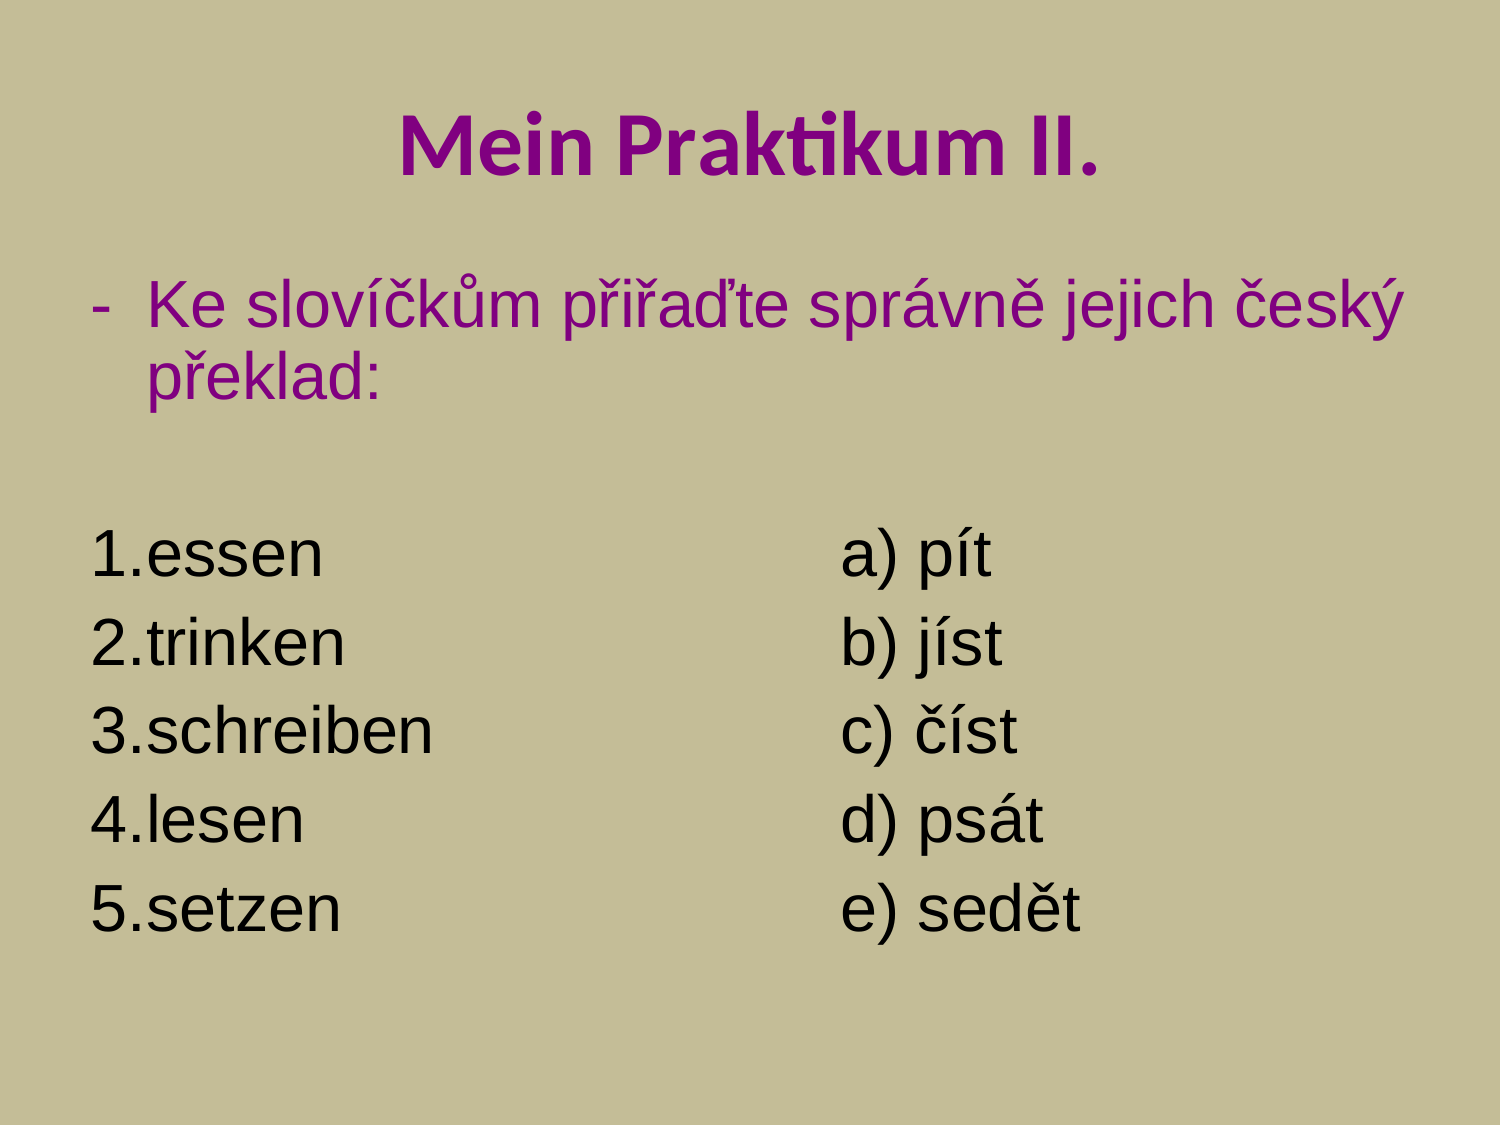

# Mein Praktikum II.
- 	Ke slovíčkům přiřaďte správně jejich český překlad:
essen				a) pít
trinken				b) jíst
schreiben			c) číst
lesen				d) psát
setzen				e) sedět